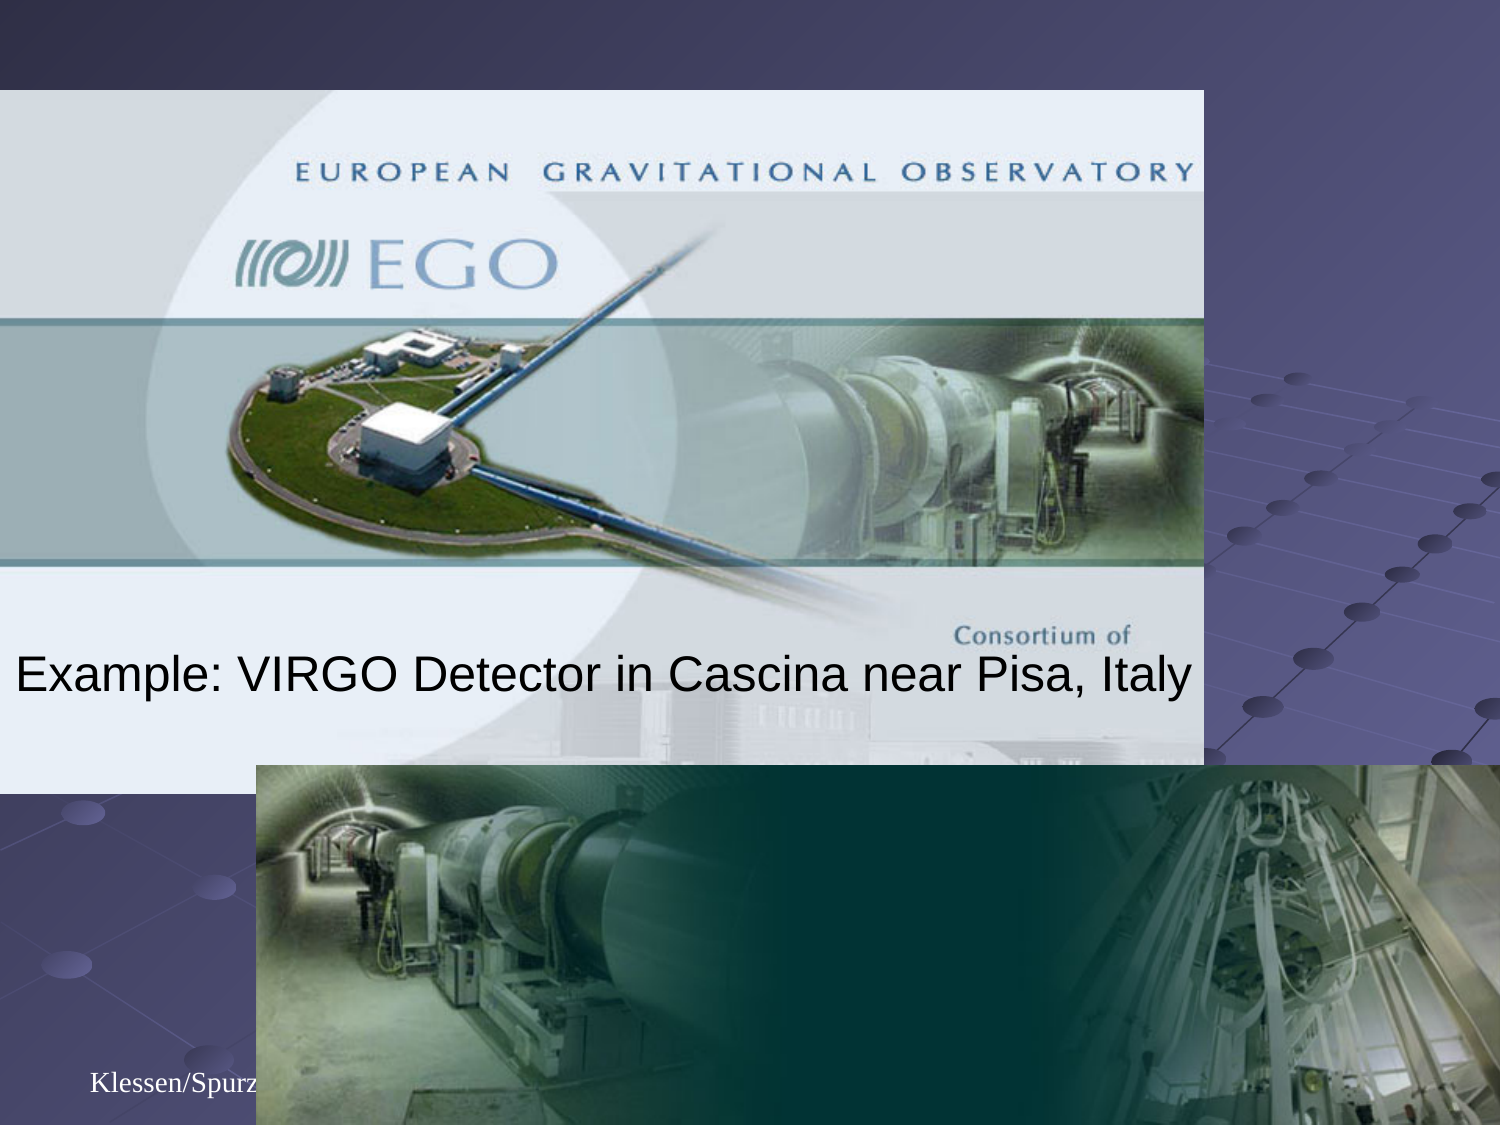

Example: VIRGO Detector in Cascina near Pisa, Italy
August 22, 2002